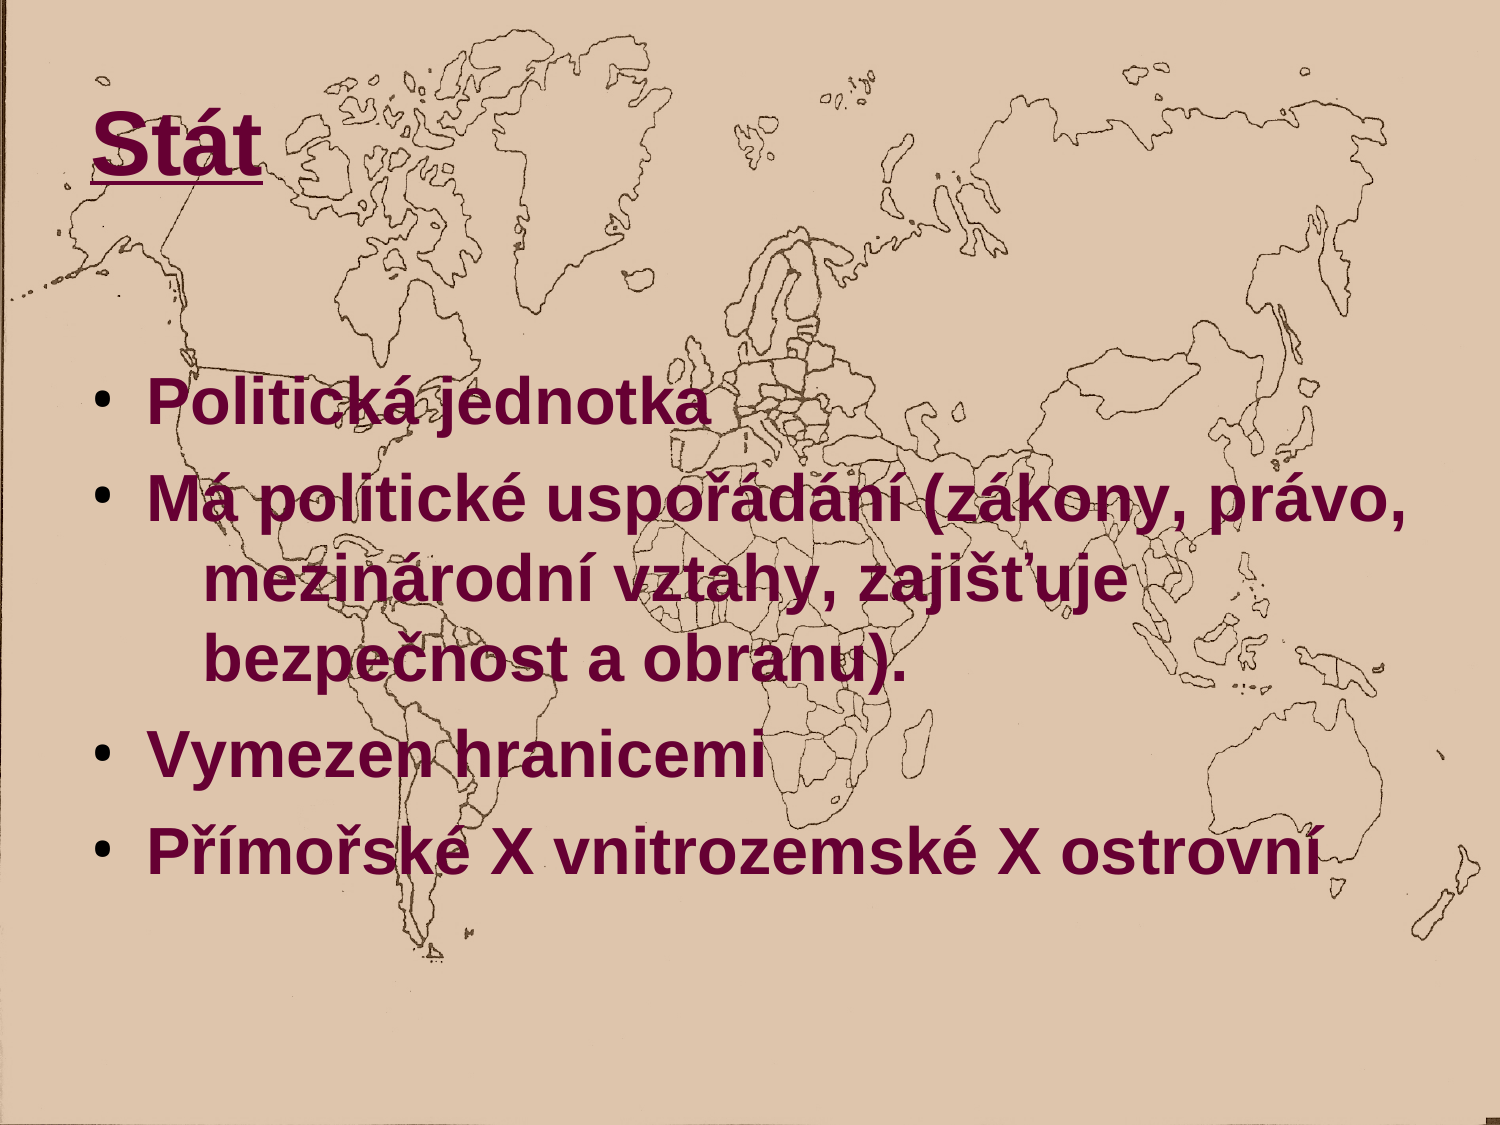

# Stát
Politická jednotka
Má politické uspořádání (zákony, právo, mezinárodní vztahy, zajišťuje bezpečnost a obranu).
Vymezen hranicemi
Přímořské X vnitrozemské X ostrovní